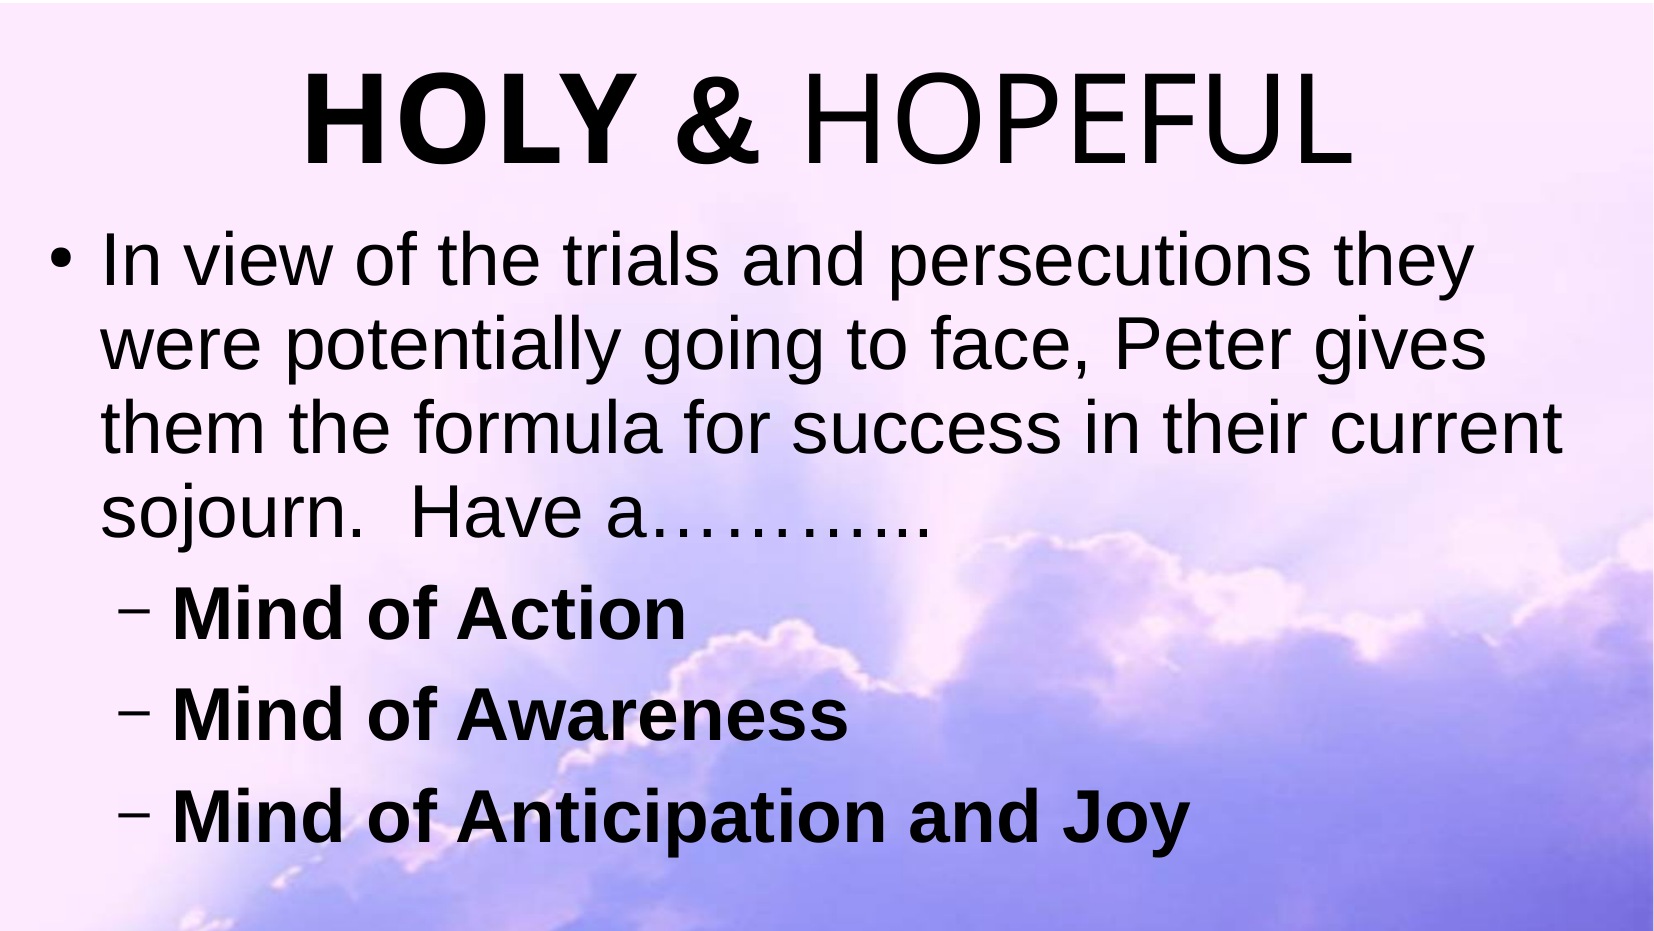

# HOLY & HOPEFUL
In view of the trials and persecutions they were potentially going to face, Peter gives them the formula for success in their current sojourn. Have a………...
Mind of Action
Mind of Awareness
Mind of Anticipation and Joy